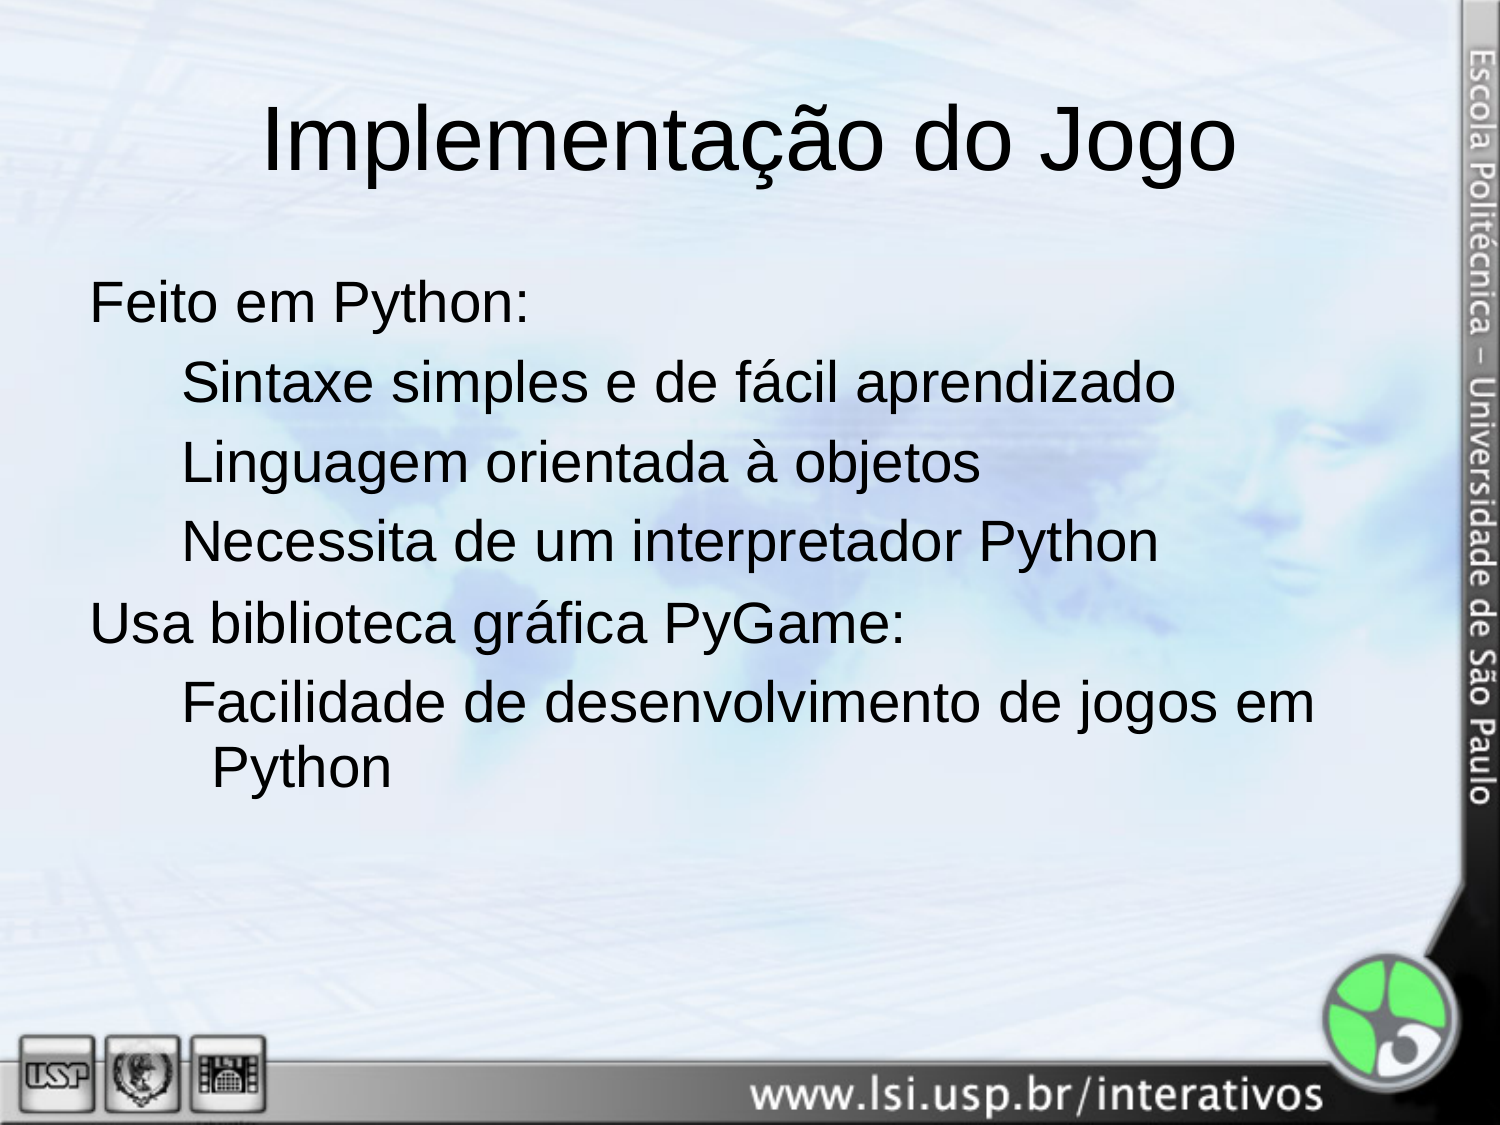

# Implementação do Jogo
Feito em Python:
 Sintaxe simples e de fácil aprendizado
 Linguagem orientada à objetos
 Necessita de um interpretador Python
Usa biblioteca gráfica PyGame:
 Facilidade de desenvolvimento de jogos em Python